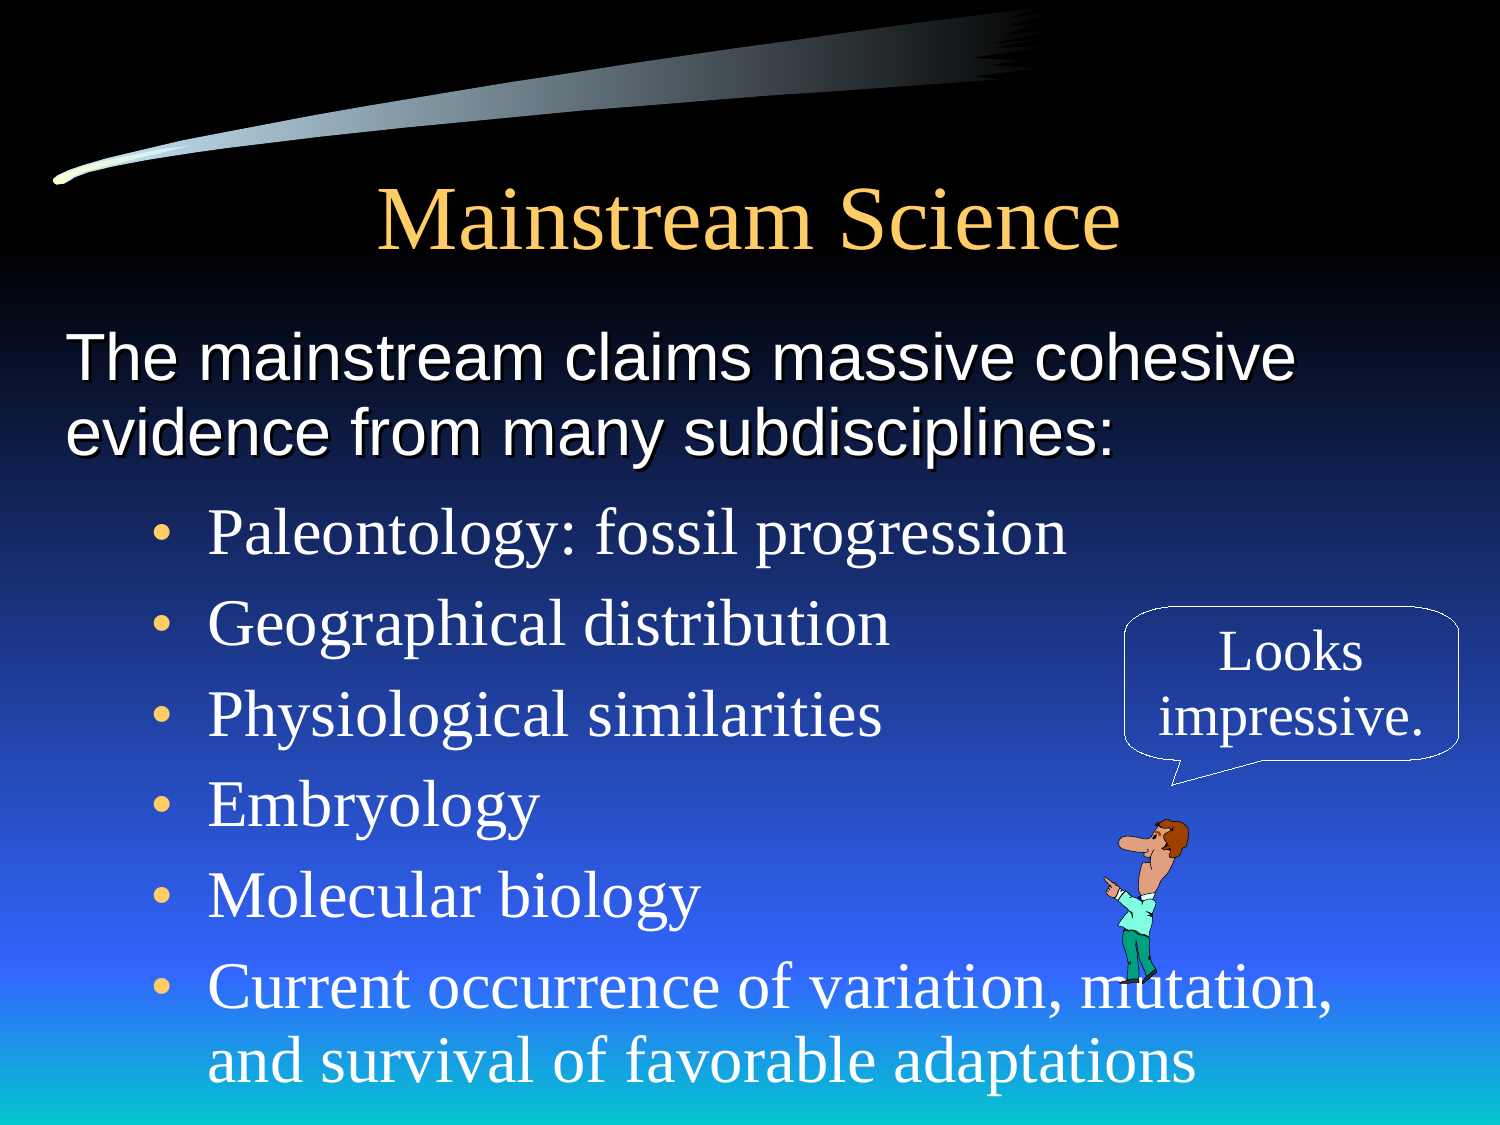

# Mainstream Science
The mainstream claims massive cohesive evidence from many subdisciplines:
Paleontology: fossil progression
Geographical distribution
Physiological similarities
Embryology
Molecular biology
Current occurrence of variation, mutation, and survival of favorable adaptations
Looks
impressive.